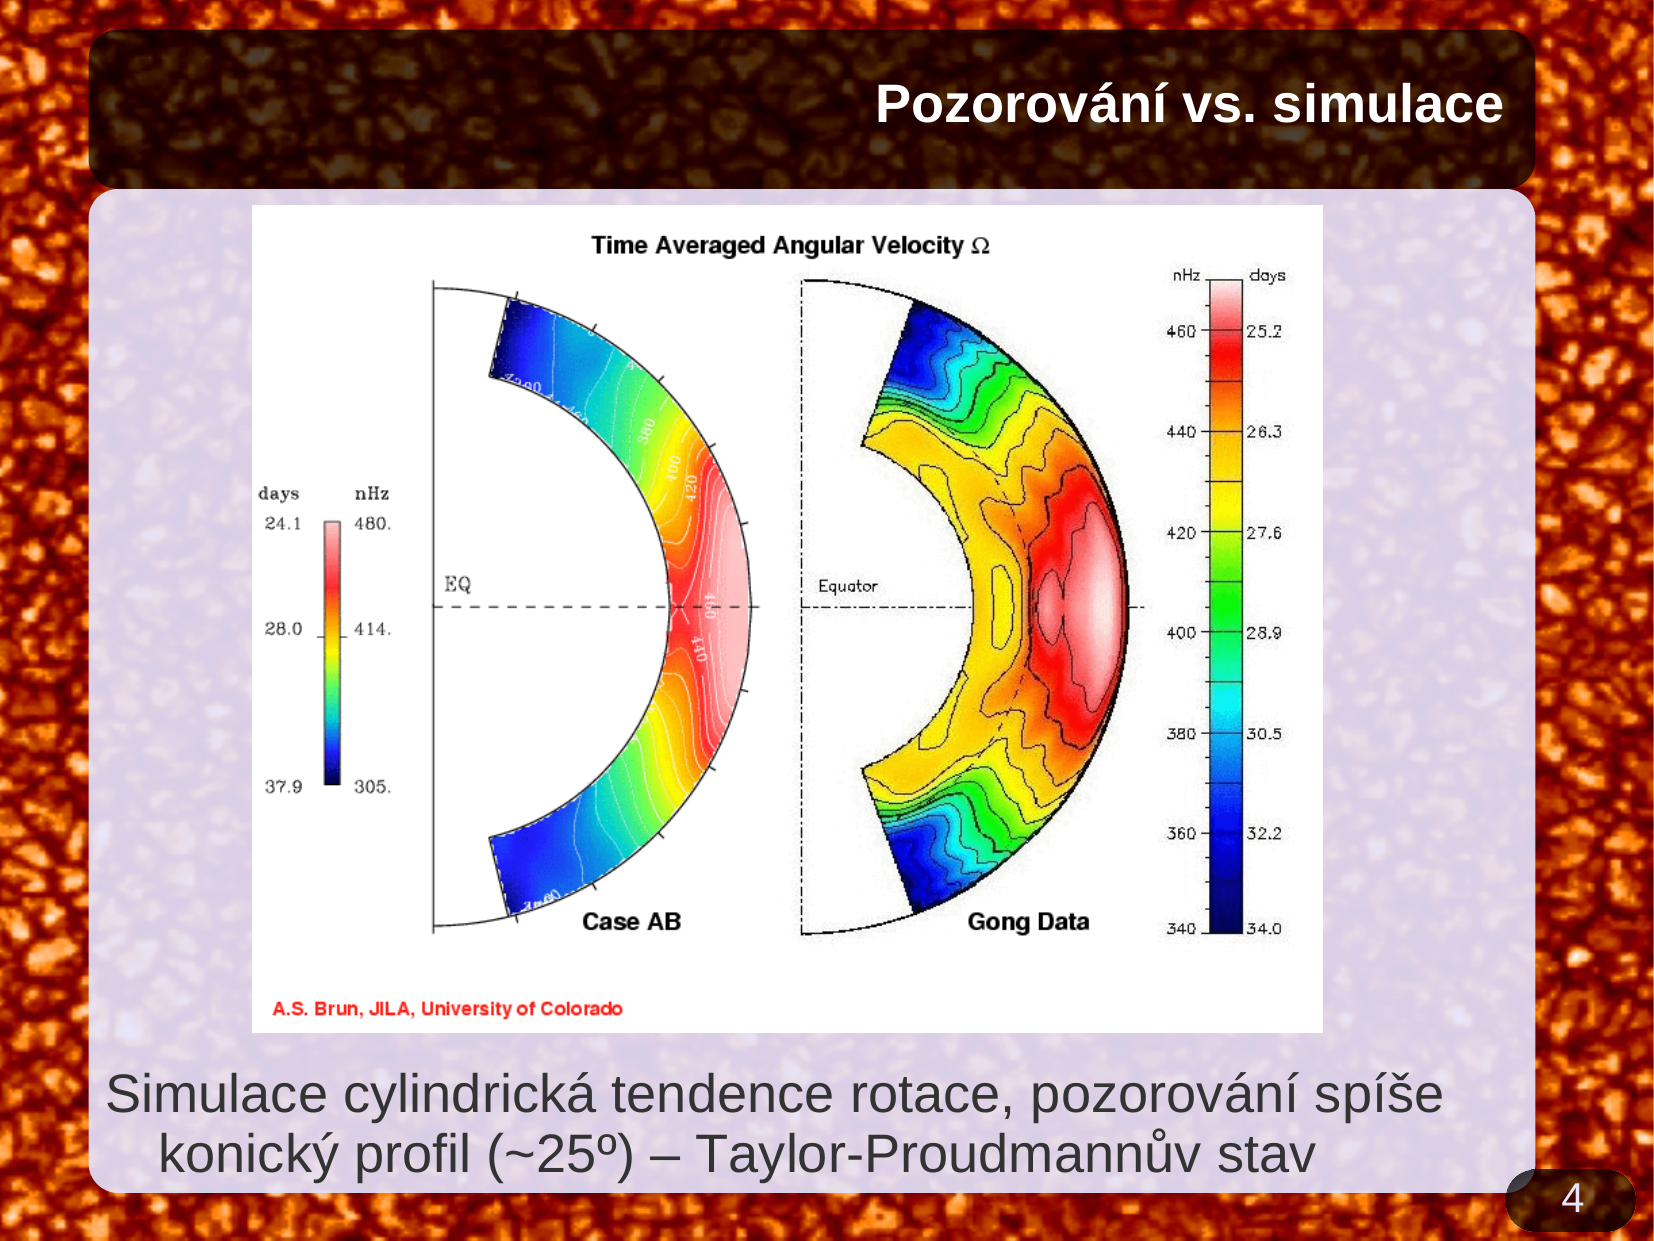

# Pozorování vs. simulace
Simulace cylindrická tendence rotace, pozorování spíše konický profil (~25º) – Taylor-Proudmannův stav